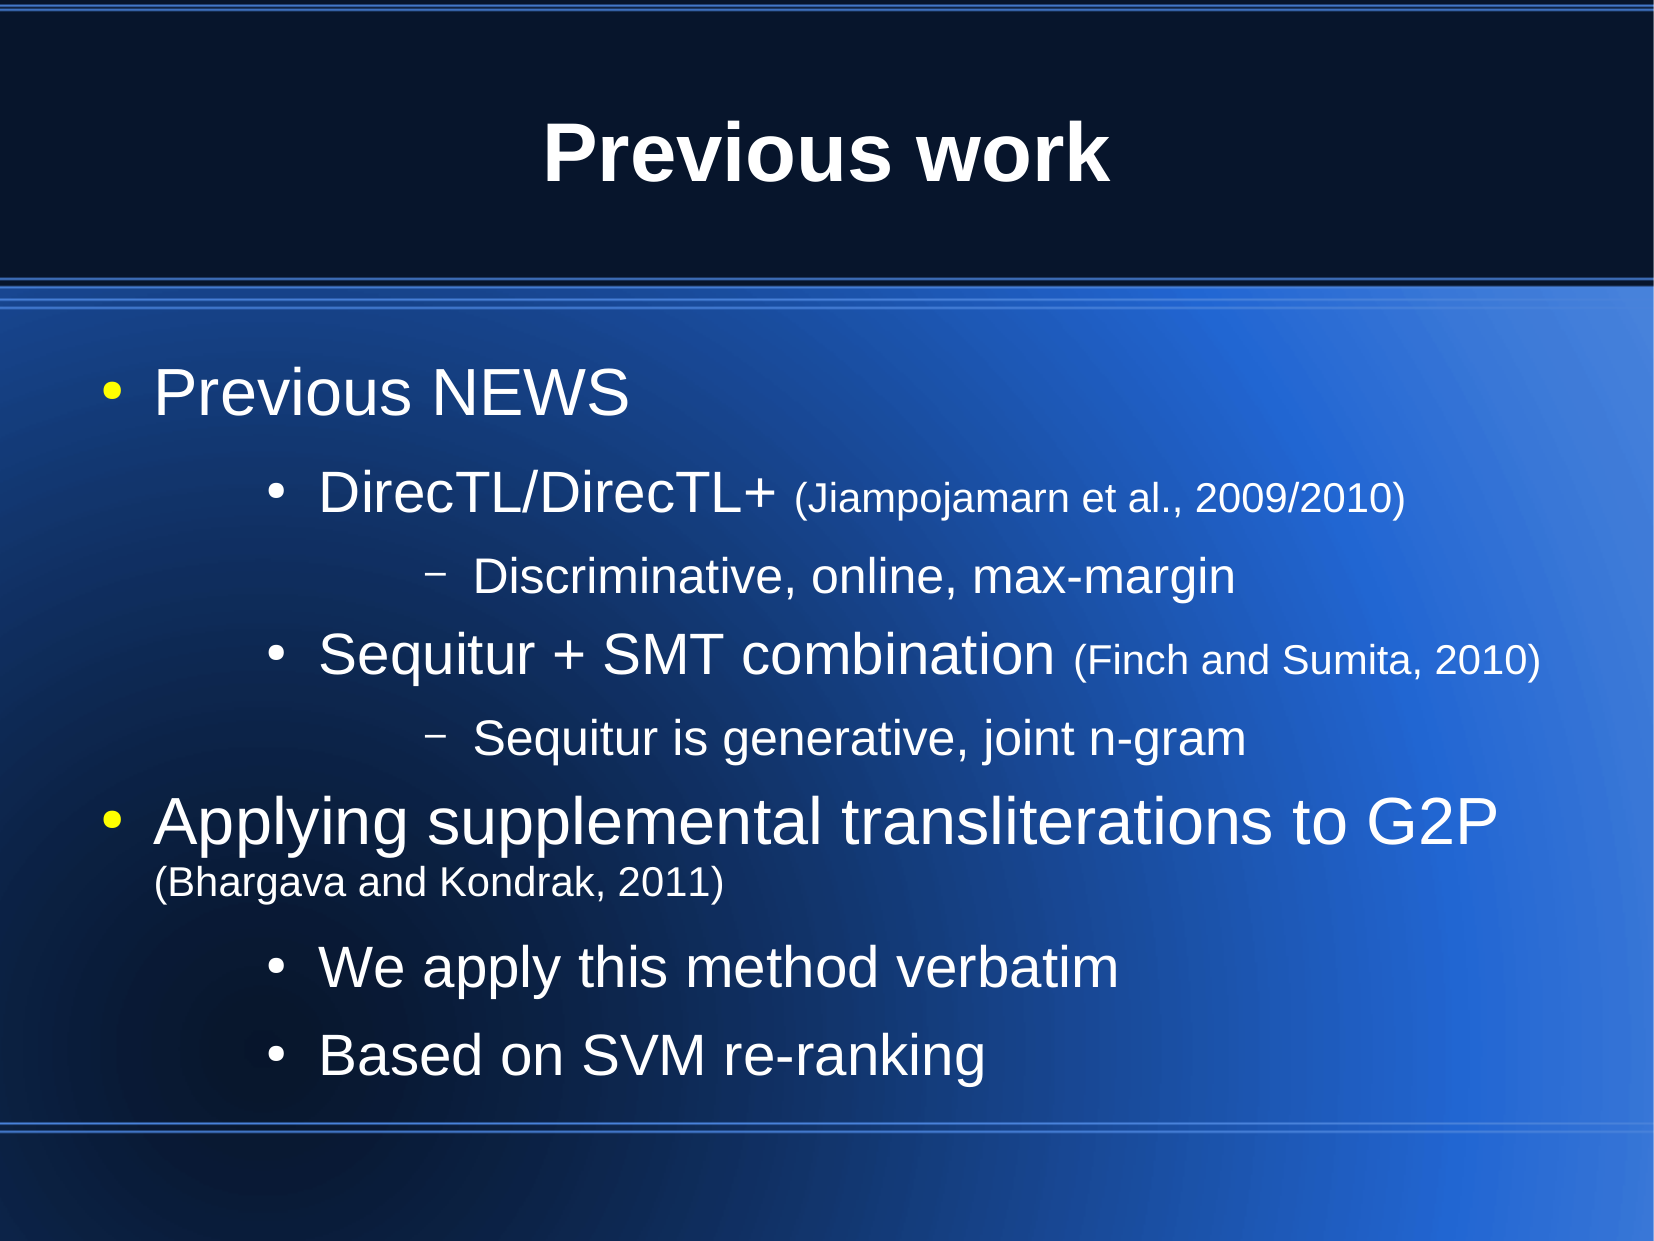

# Previous work
Previous NEWS
DirecTL/DirecTL+ (Jiampojamarn et al., 2009/2010)
Discriminative, online, max-margin
Sequitur + SMT combination (Finch and Sumita, 2010)
Sequitur is generative, joint n-gram
Applying supplemental transliterations to G2P (Bhargava and Kondrak, 2011)
We apply this method verbatim
Based on SVM re-ranking